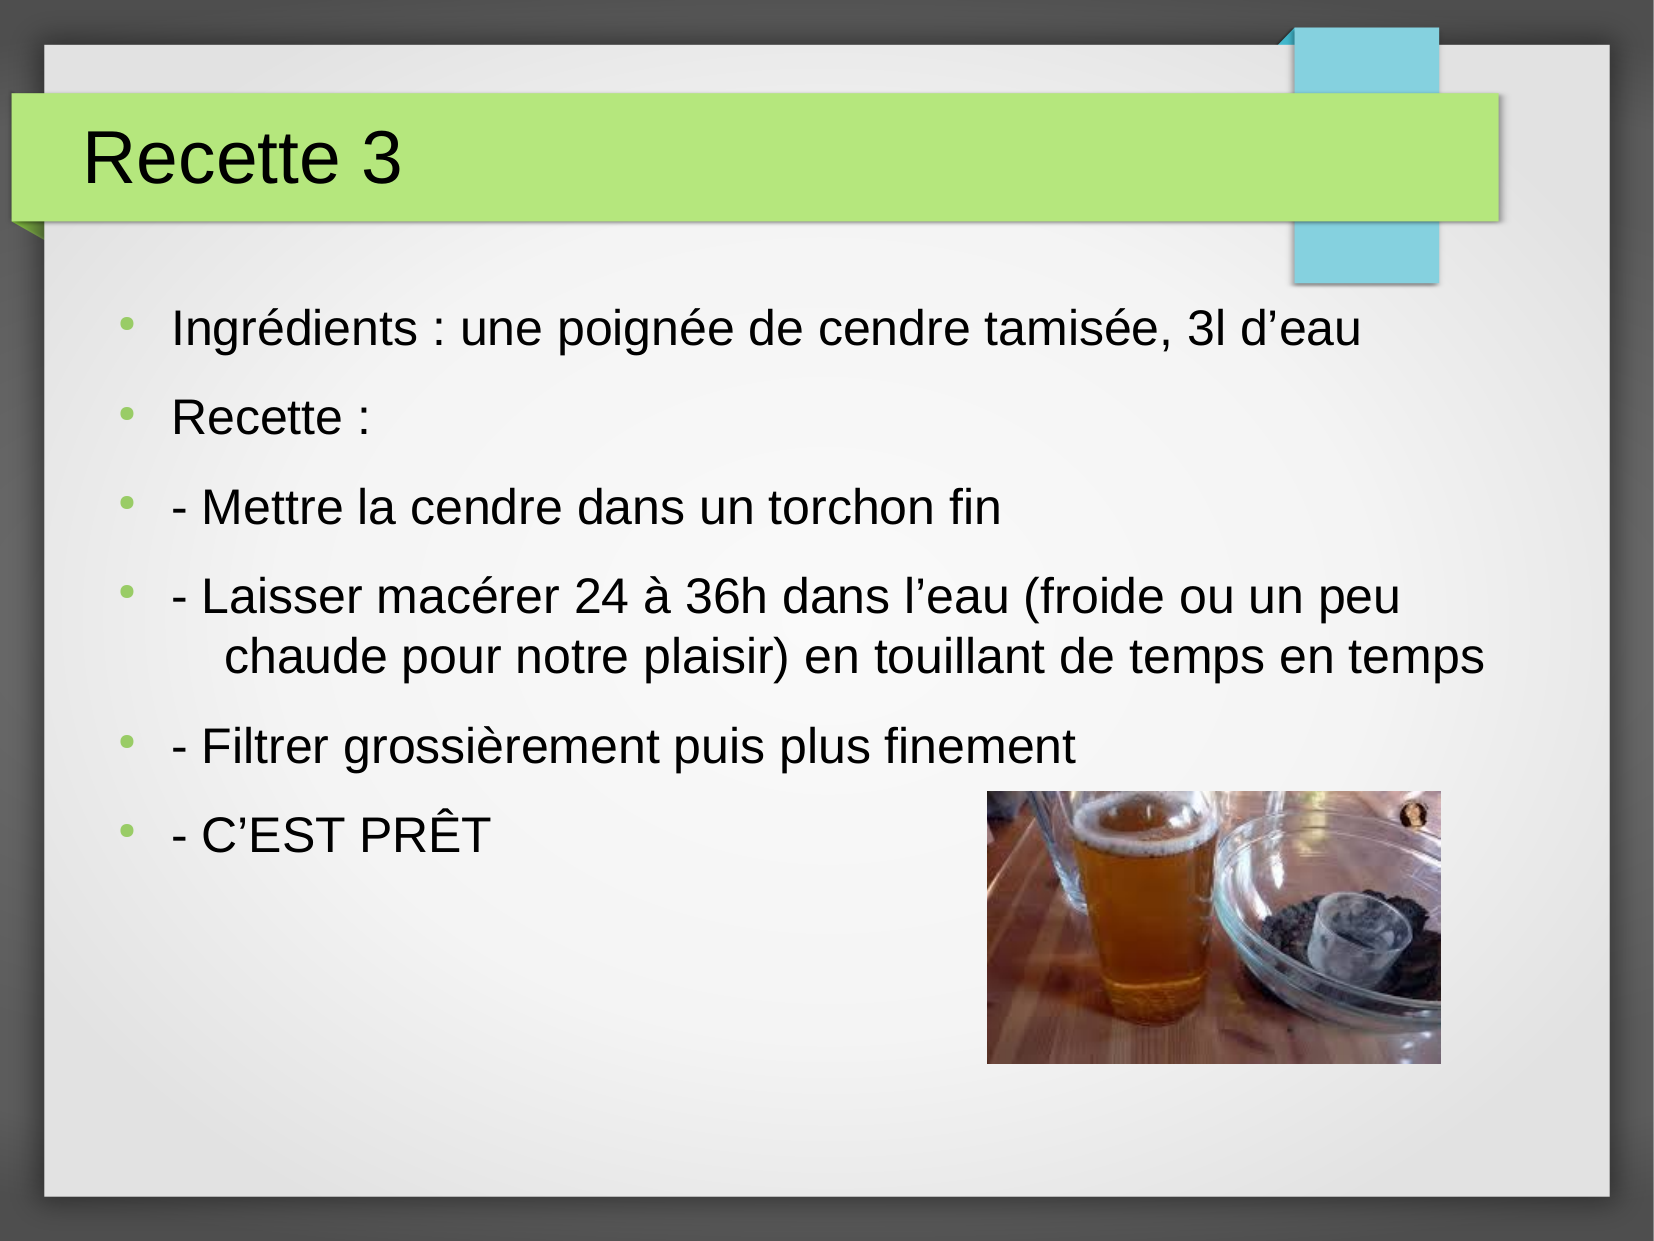

# Recette 3
Ingrédients : une poignée de cendre tamisée, 3l d’eau
Recette :
- Mettre la cendre dans un torchon fin
- Laisser macérer 24 à 36h dans l’eau (froide ou un peu chaude pour notre plaisir) en touillant de temps en temps
- Filtrer grossièrement puis plus finement
- C’EST PRÊT